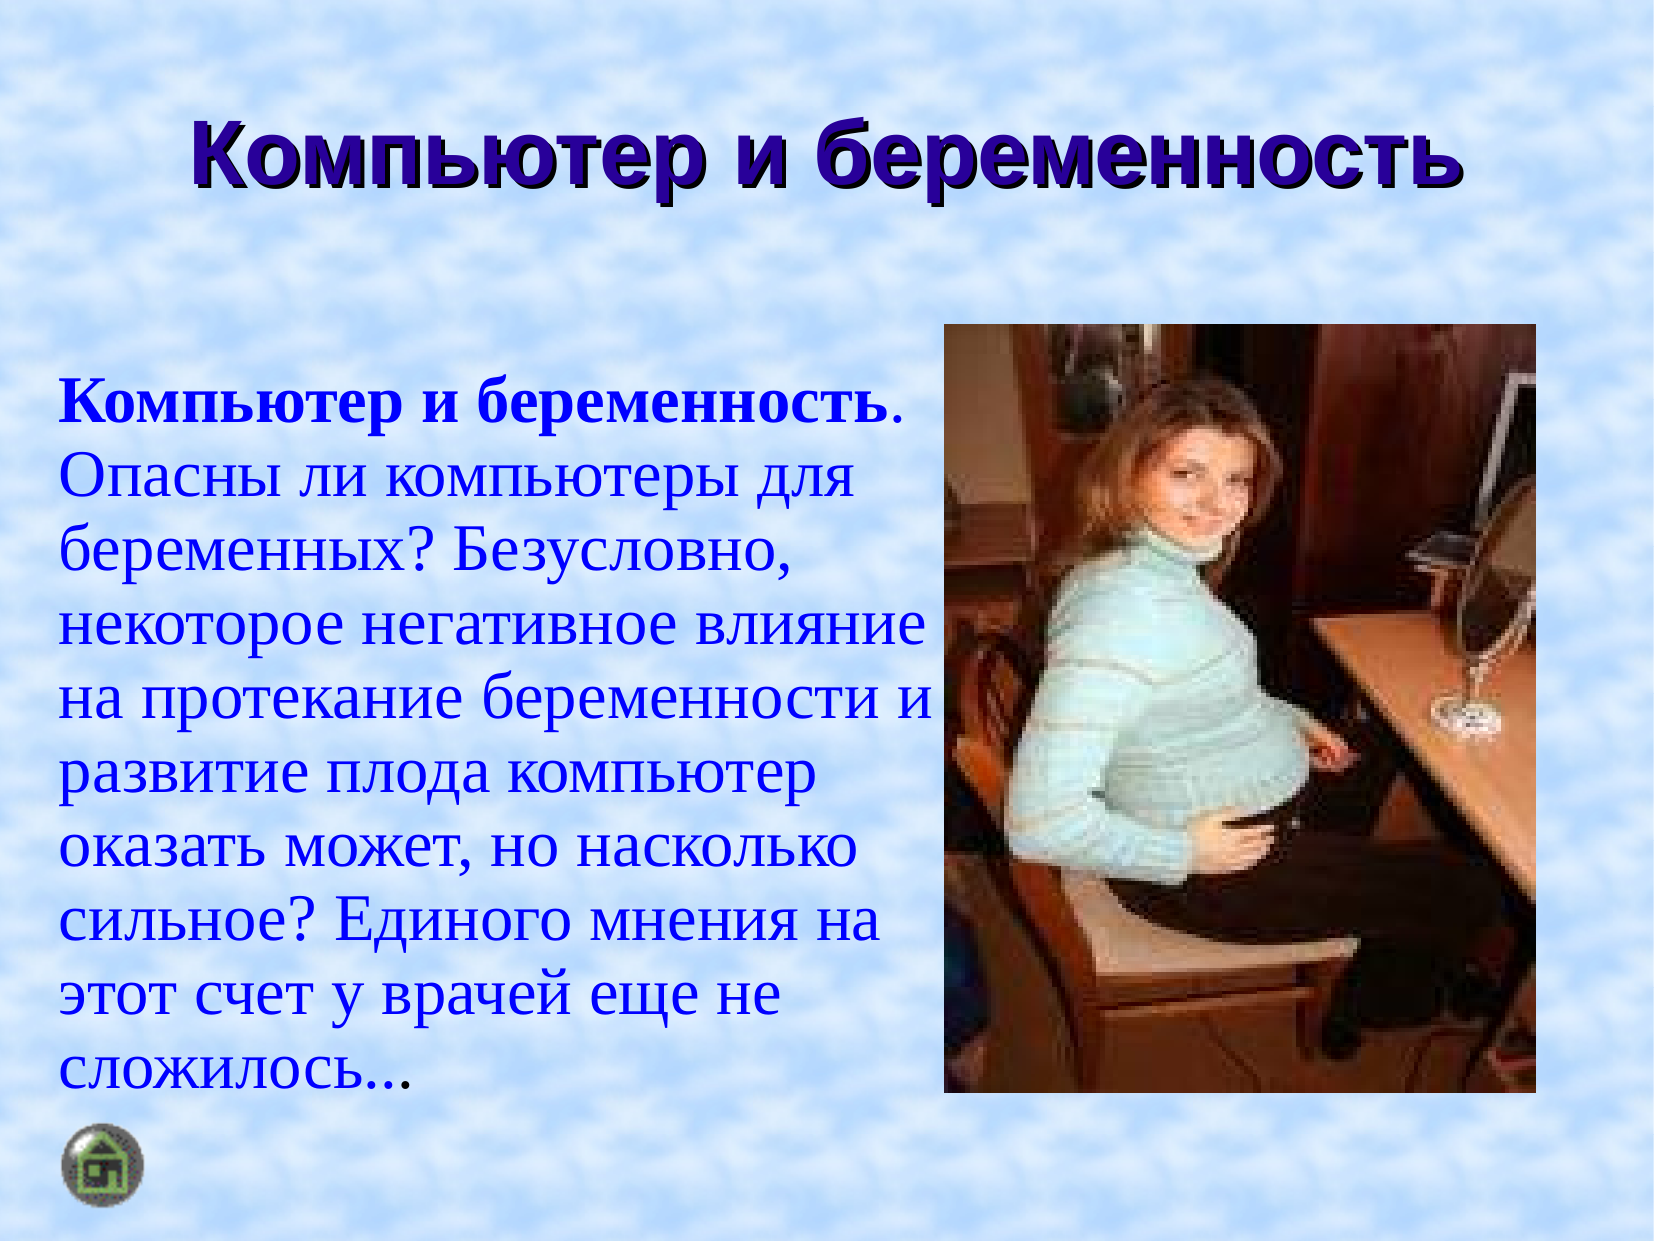

# Компьютер и беременность
Компьютер и беременность.
Опасны ли компьютеры для беременных? Безусловно, некоторое негативное влияние на протекание беременности и развитие плода компьютер оказать может, но насколько сильное? Единого мнения на этот счет у врачей еще не сложилось...